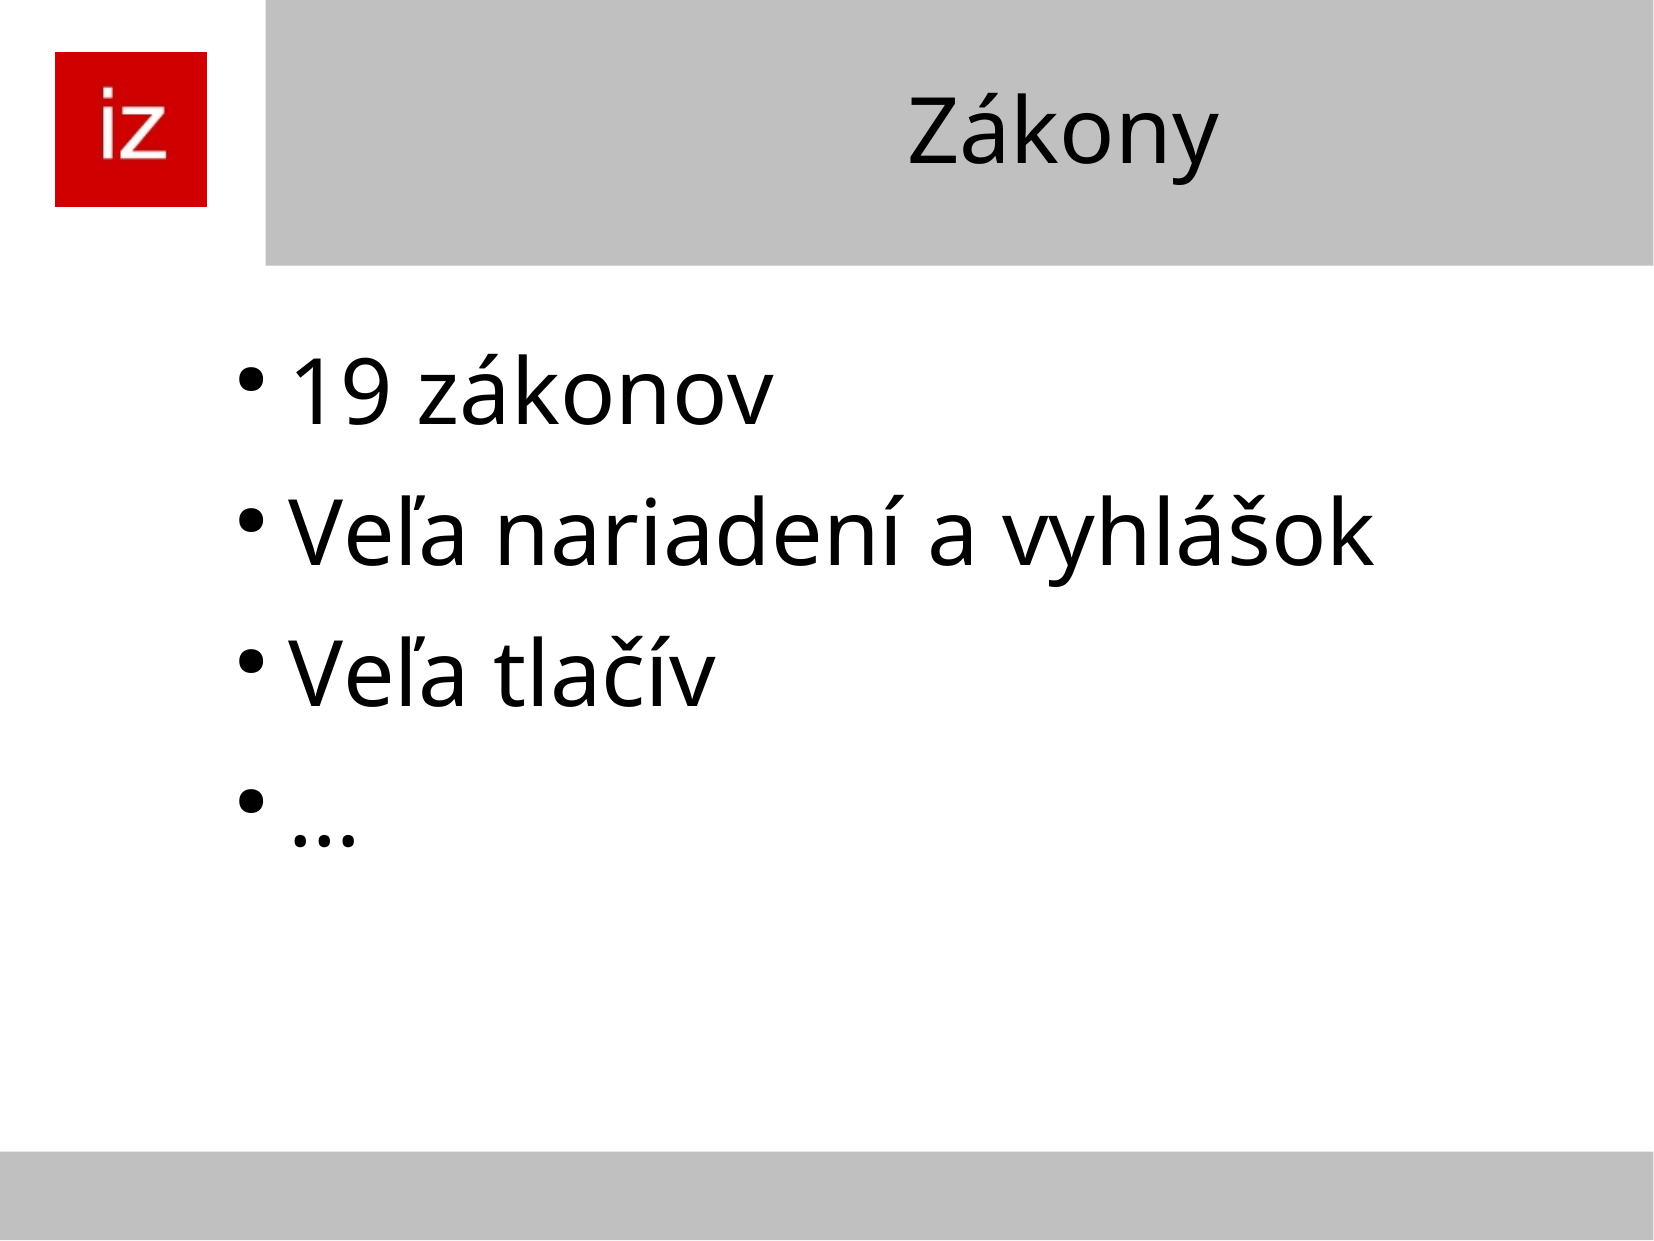

# Zákony
19 zákonov
Veľa nariadení a vyhlášok
Veľa tlačív
…